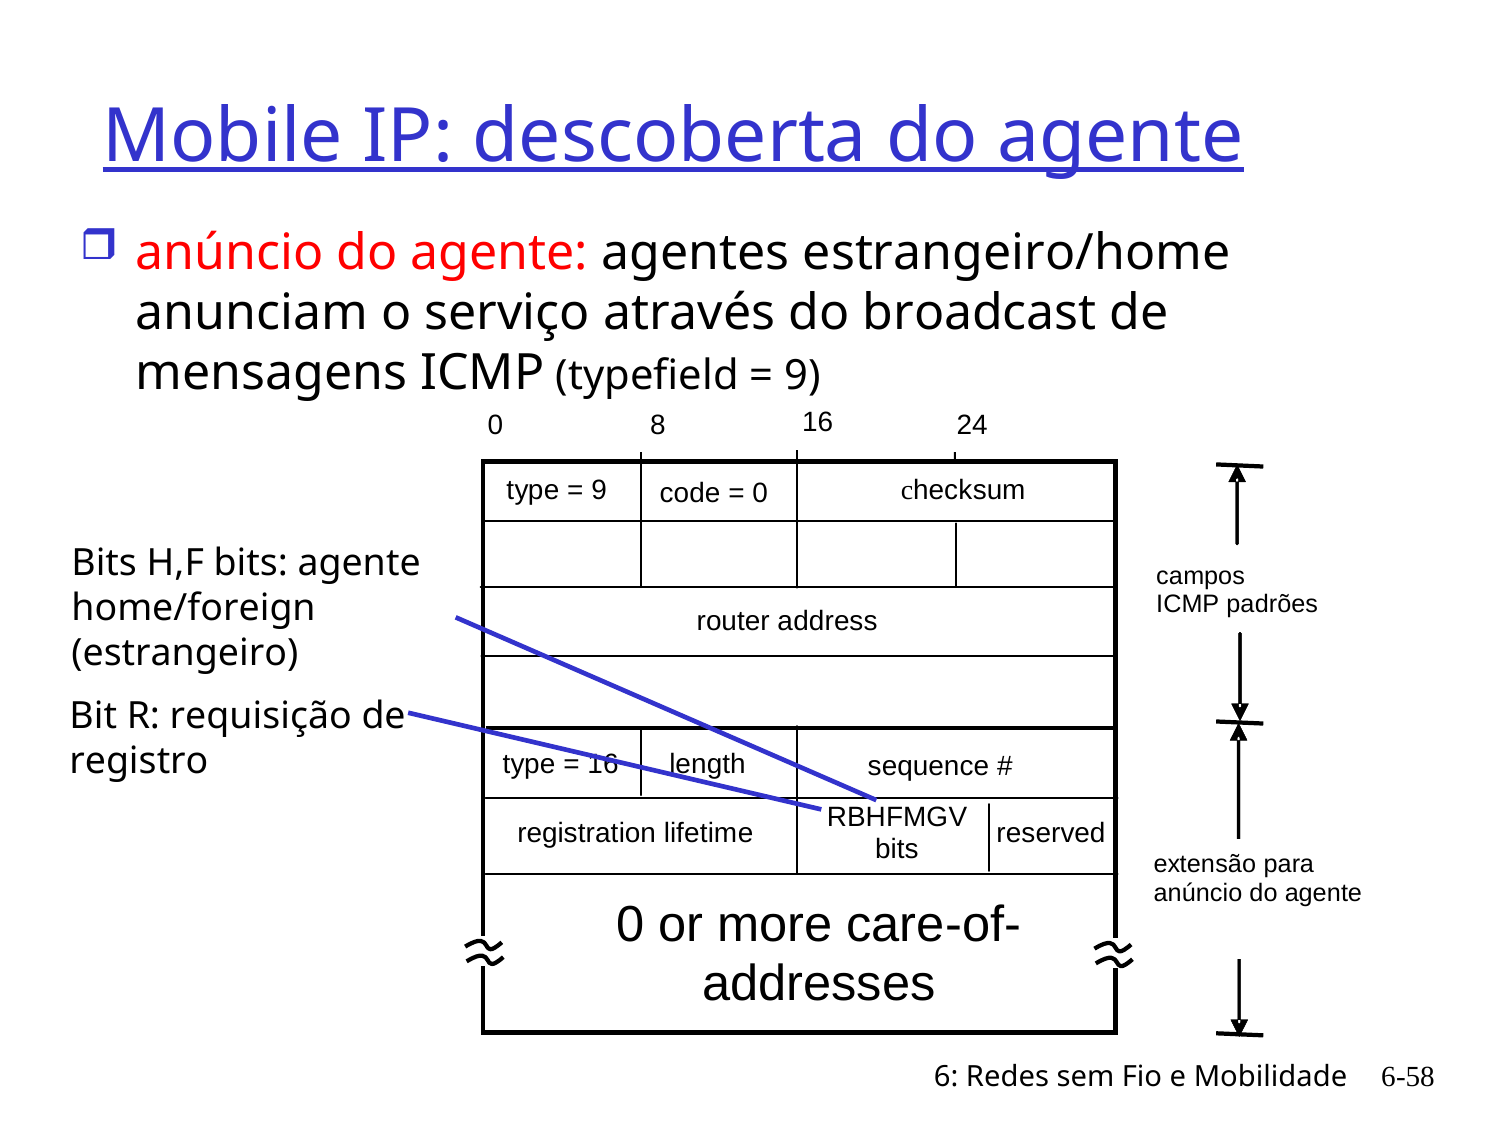

Mobile IP: descoberta do agente
anúncio do agente: agentes estrangeiro/home anunciam o serviço através do broadcast de mensagens ICMP (typefield = 9)
Bits H,F bits: agente home/foreign (estrangeiro)
Bit R: requisição de registro
6: Redes sem Fio e Mobilidade